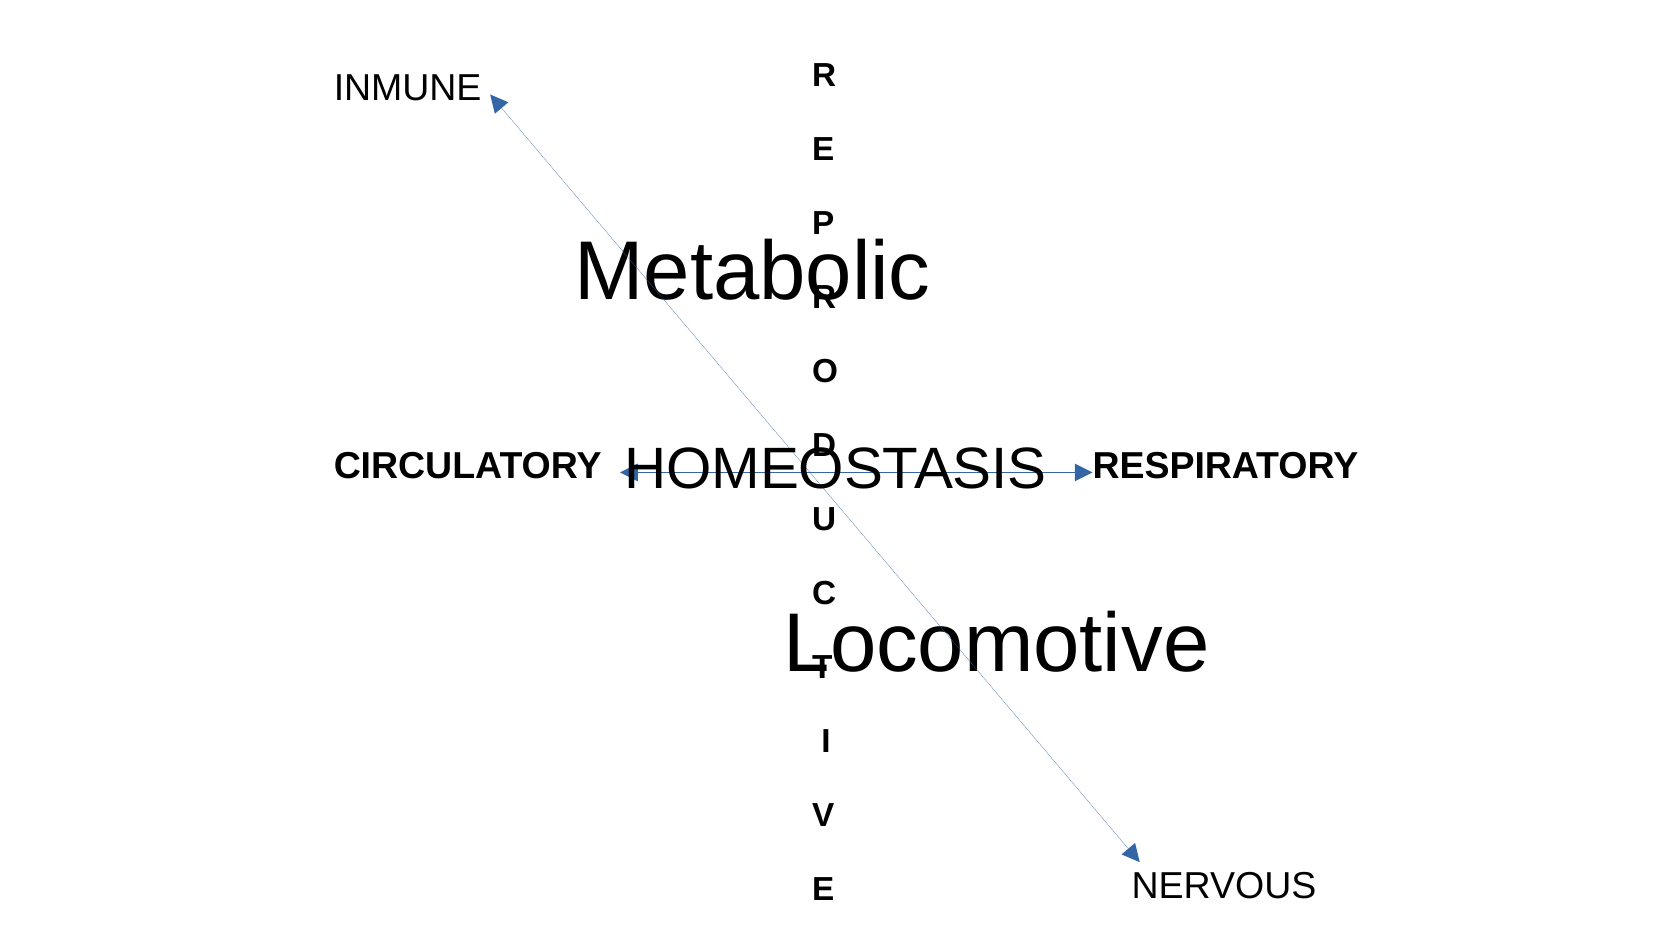

R E P R O D U C T
 I V E
INMUNE
CIRCULATORY RESPIRATORY
 NERVOUS
 Metabolic
 Locomotive
HOMEOSTASIS